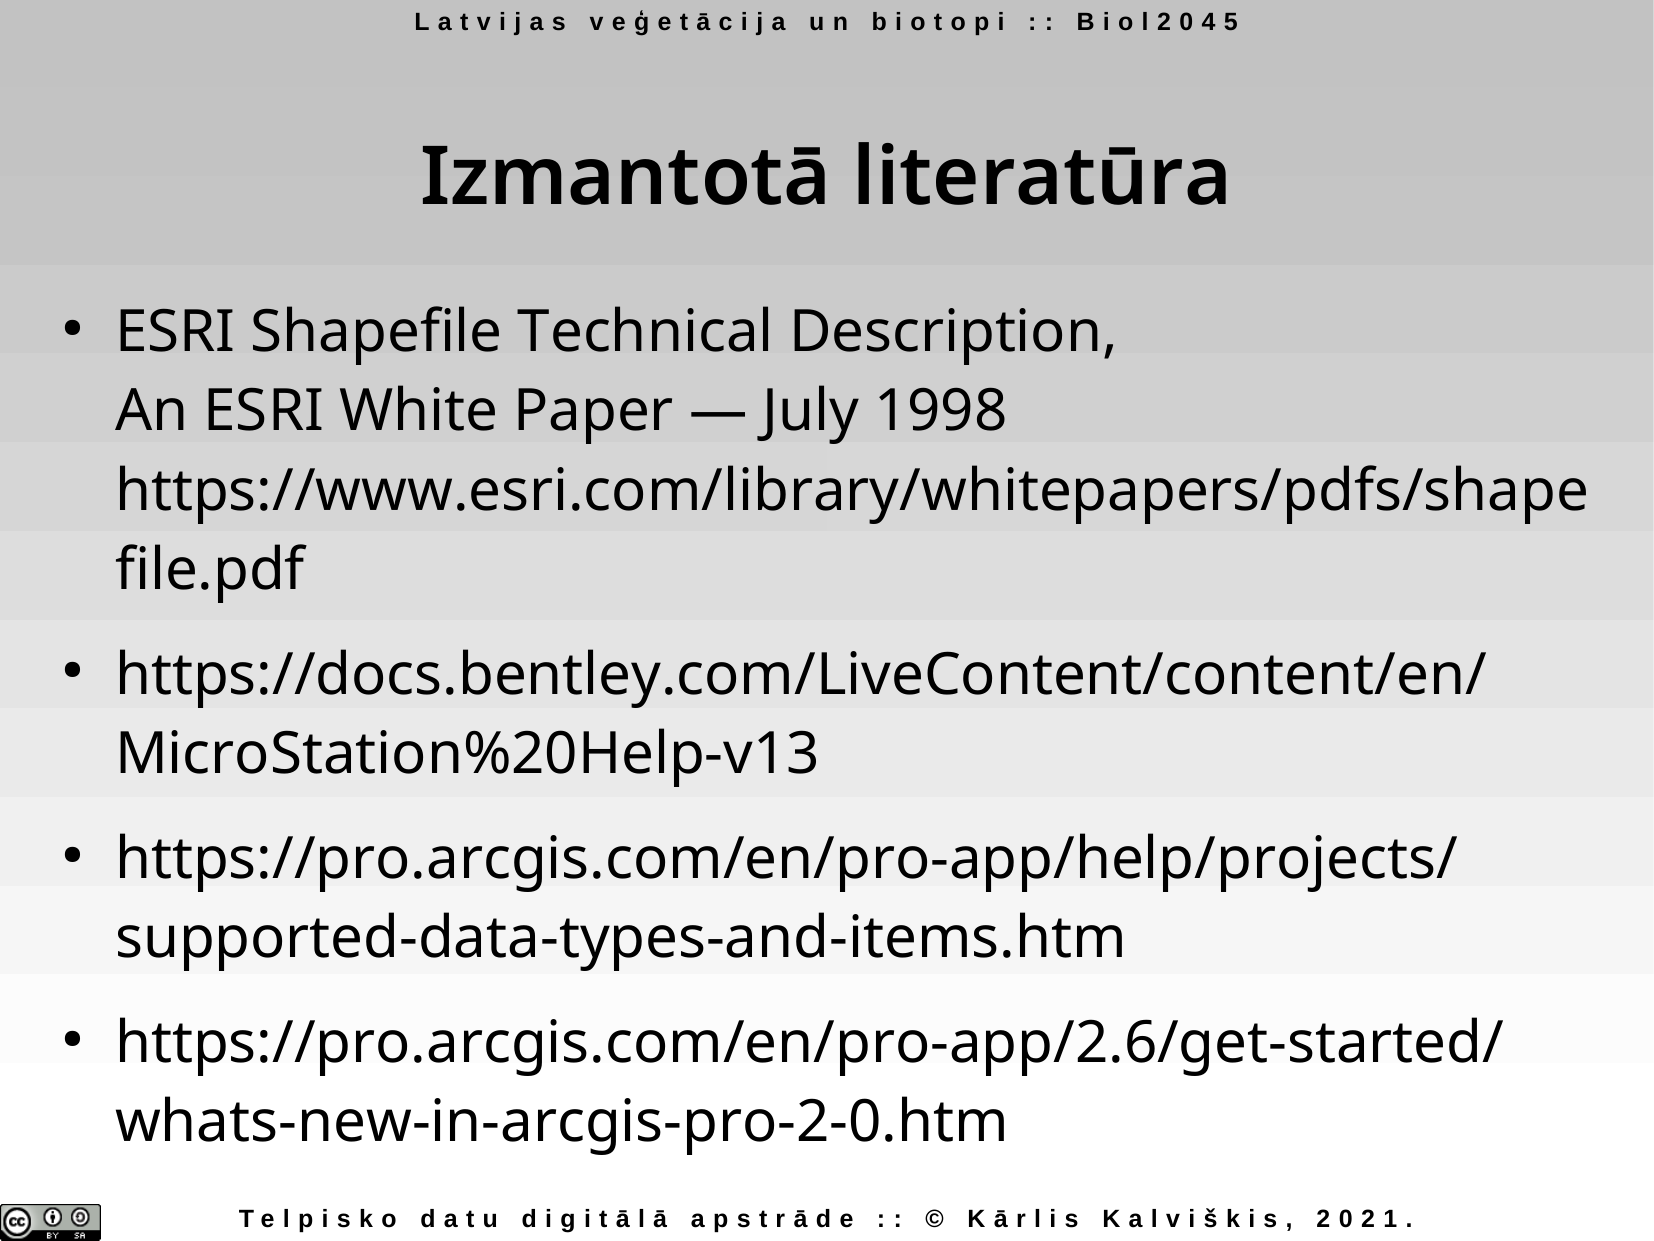

# Izmantotā literatūra
ESRI Shapefile Technical Description,
An ESRI White Paper — July 1998
https://www.esri.com/library/whitepapers/pdfs/shapefile.pdf
https://docs.bentley.com/LiveContent/content/en/MicroStation%20Help-v13
https://pro.arcgis.com/en/pro-app/help/projects/supported-data-types-and-items.htm
https://pro.arcgis.com/en/pro-app/2.6/get-started/whats-new-in-arcgis-pro-2-0.htm